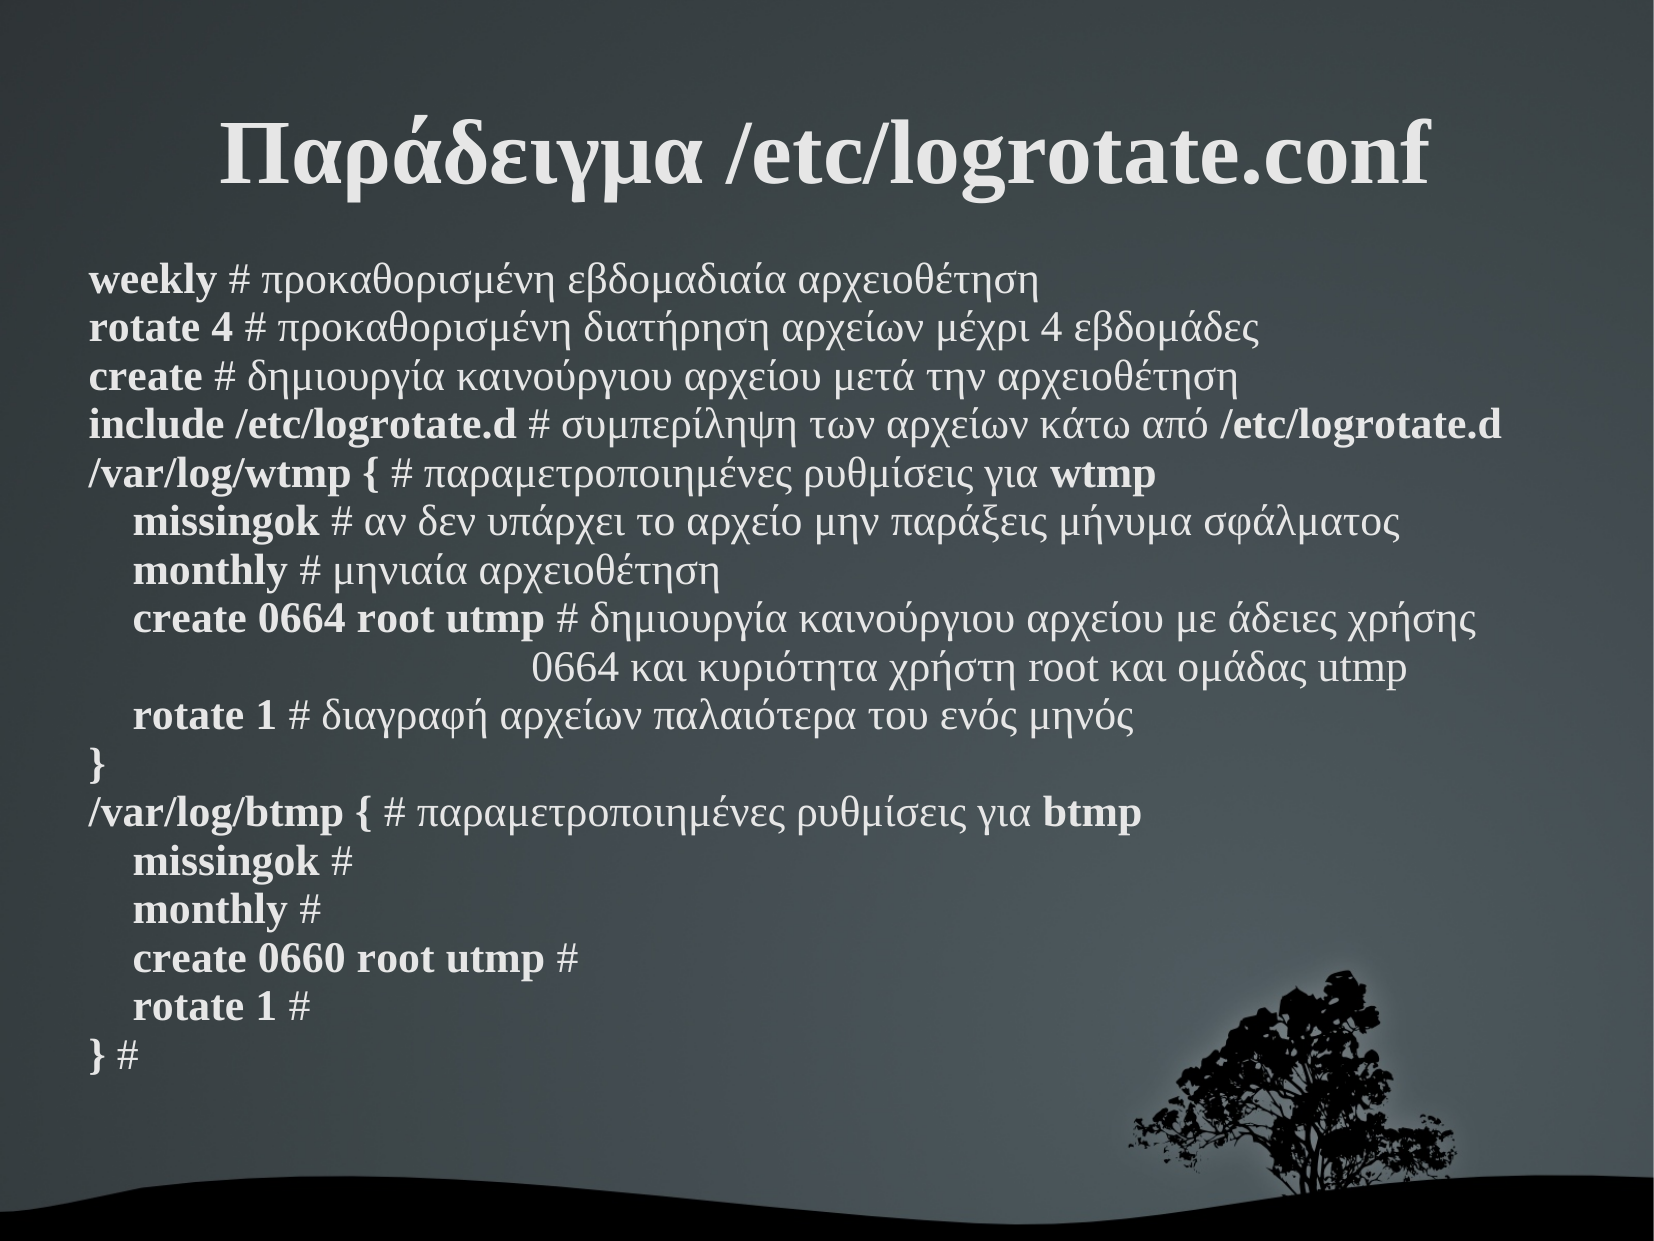

# Παράδειγμα /etc/logrotate.conf
weekly # προκαθορισμένη εβδομαδιαία αρχειοθέτηση
rotate 4 # προκαθορισμένη διατήρηση αρχείων μέχρι 4 εβδομάδες
create # δημιουργία καινούργιου αρχείου μετά την αρχειοθέτηση
include /etc/logrotate.d # συμπερίληψη των αρχείων κάτω από /etc/logrotate.d
/var/log/wtmp { # παραμετροποιημένες ρυθμίσεις για wtmp
 missingok # αν δεν υπάρχει το αρχείο μην παράξεις μήνυμα σφάλματος
 monthly # μηνιαία αρχειοθέτηση
 create 0664 root utmp # δημιουργία καινούργιου αρχείου με άδειες χρήσης 								0664 και κυριότητα χρήστη root και ομάδας utmp
 rotate 1 # διαγραφή αρχείων παλαιότερα του ενός μηνός
}
/var/log/btmp { # παραμετροποιημένες ρυθμίσεις για btmp
 missingok #
 monthly #
 create 0660 root utmp #
 rotate 1 #
} #